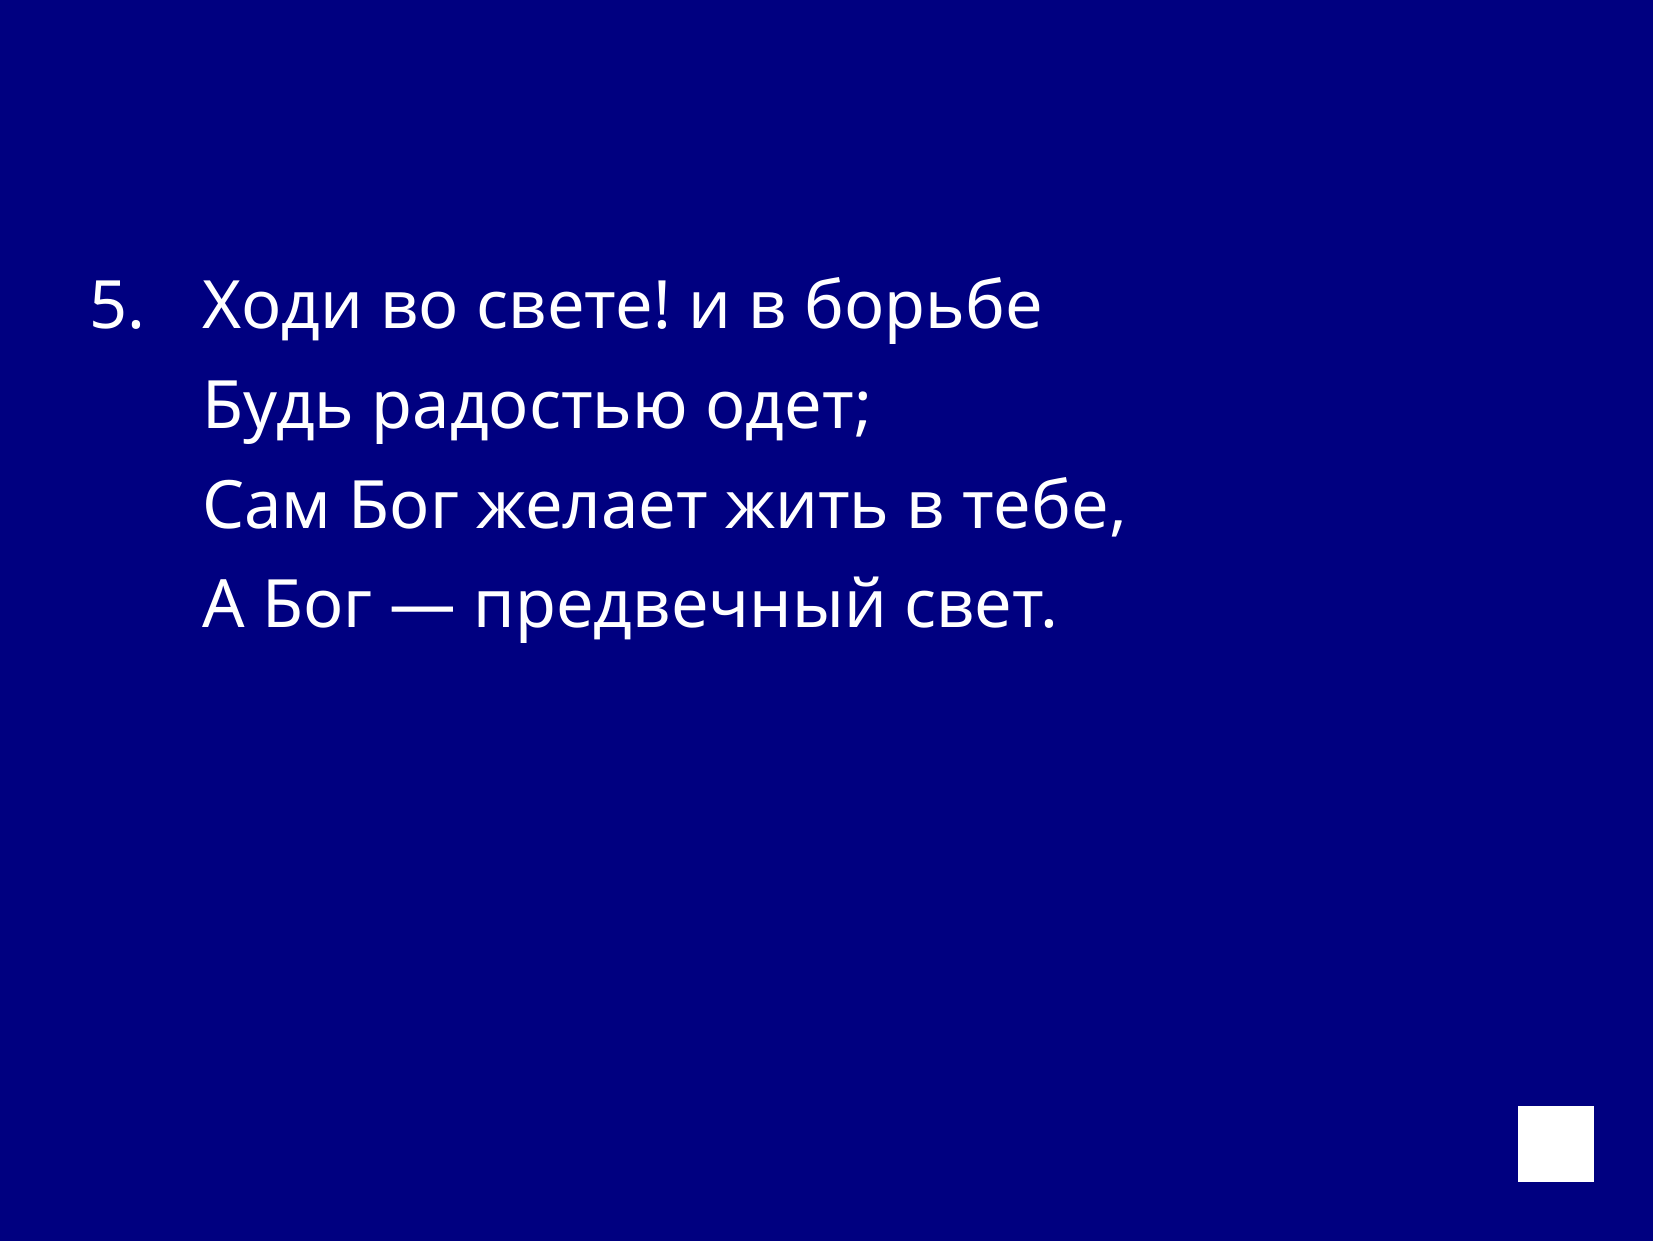

5.	Ходи во свете! и в борьбе
	Будь радостью одет;
	Сам Бог желает жить в тебе,
	А Бог — предвечный свет.